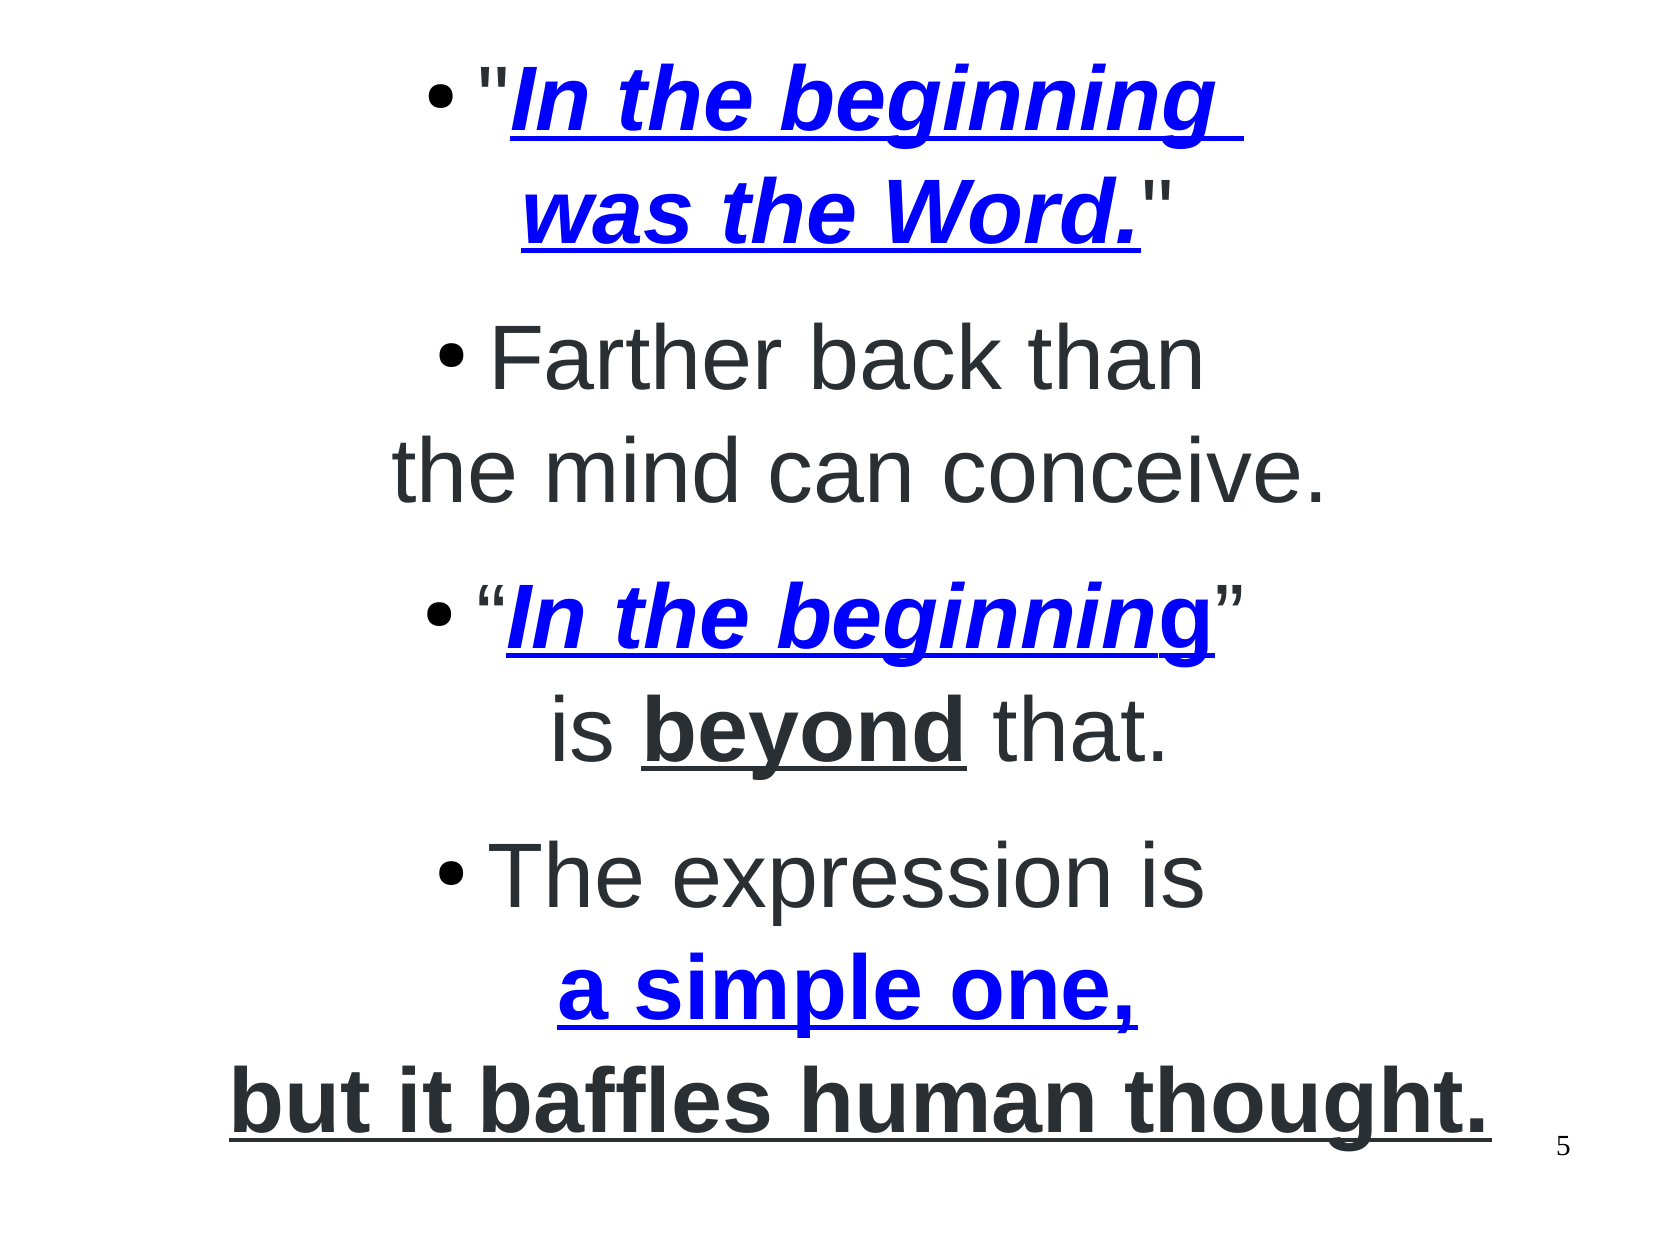

# "In the beginning was the Word."
Farther back than
the mind can conceive.
“In the beginning”
is beyond that.
The expression is
a simple one,
but it baffles human thought.
5